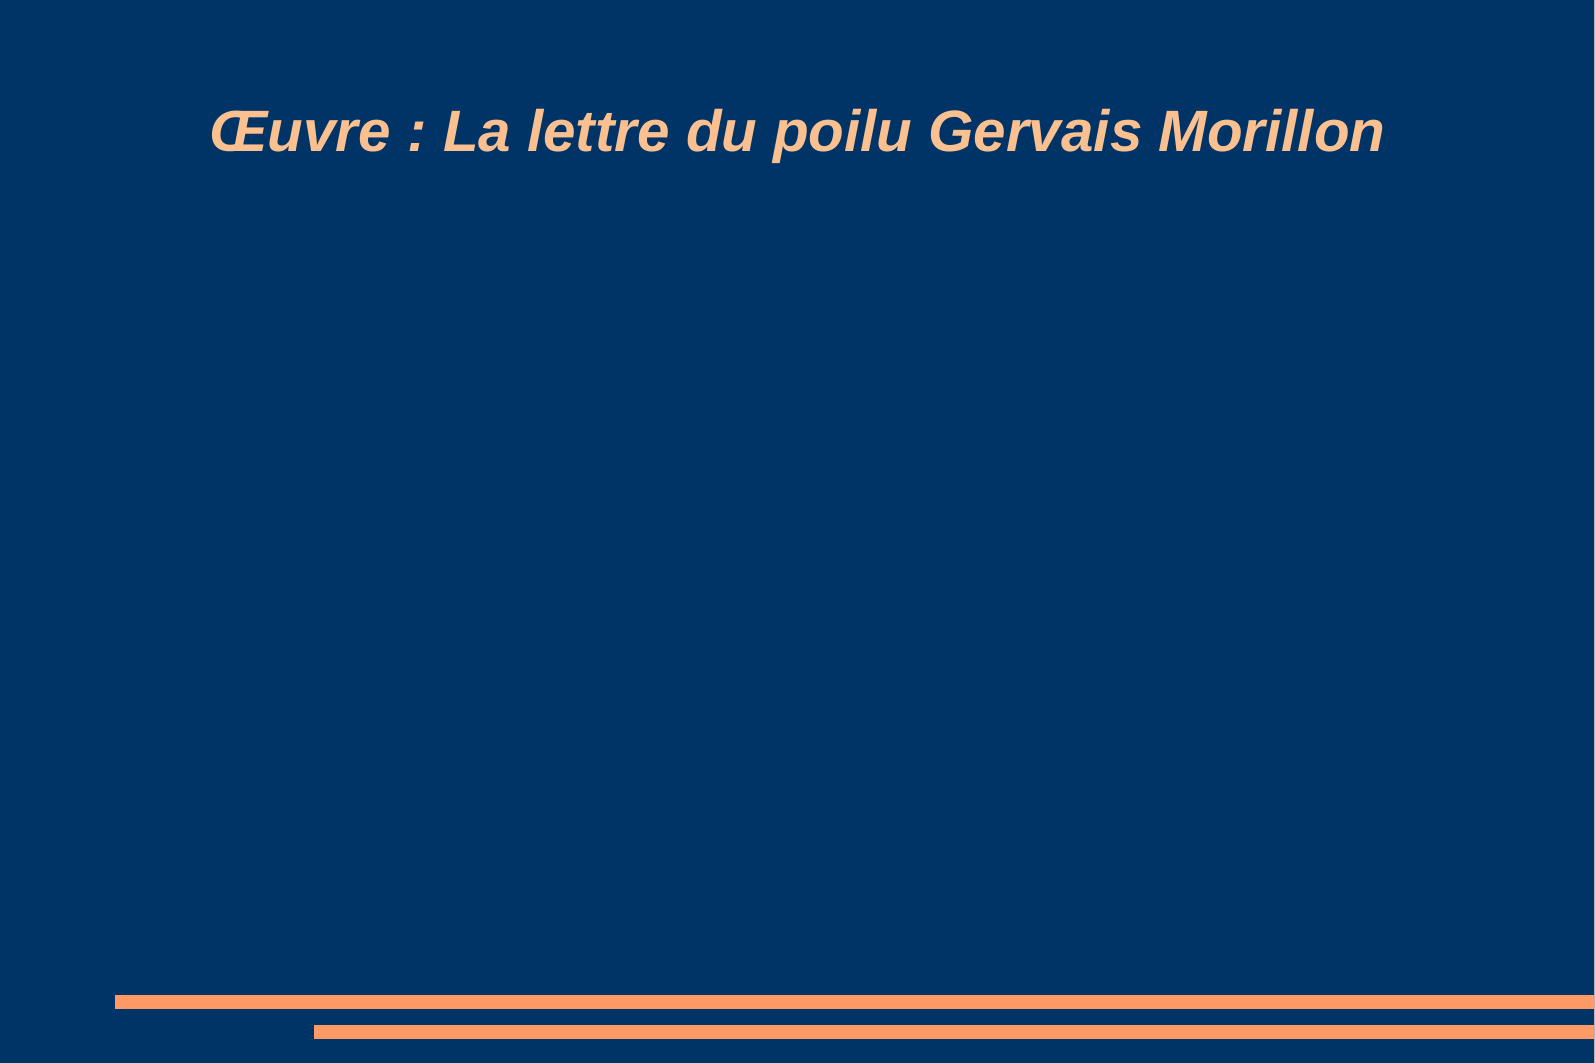

# Œuvre : La lettre du poilu Gervais Morillon